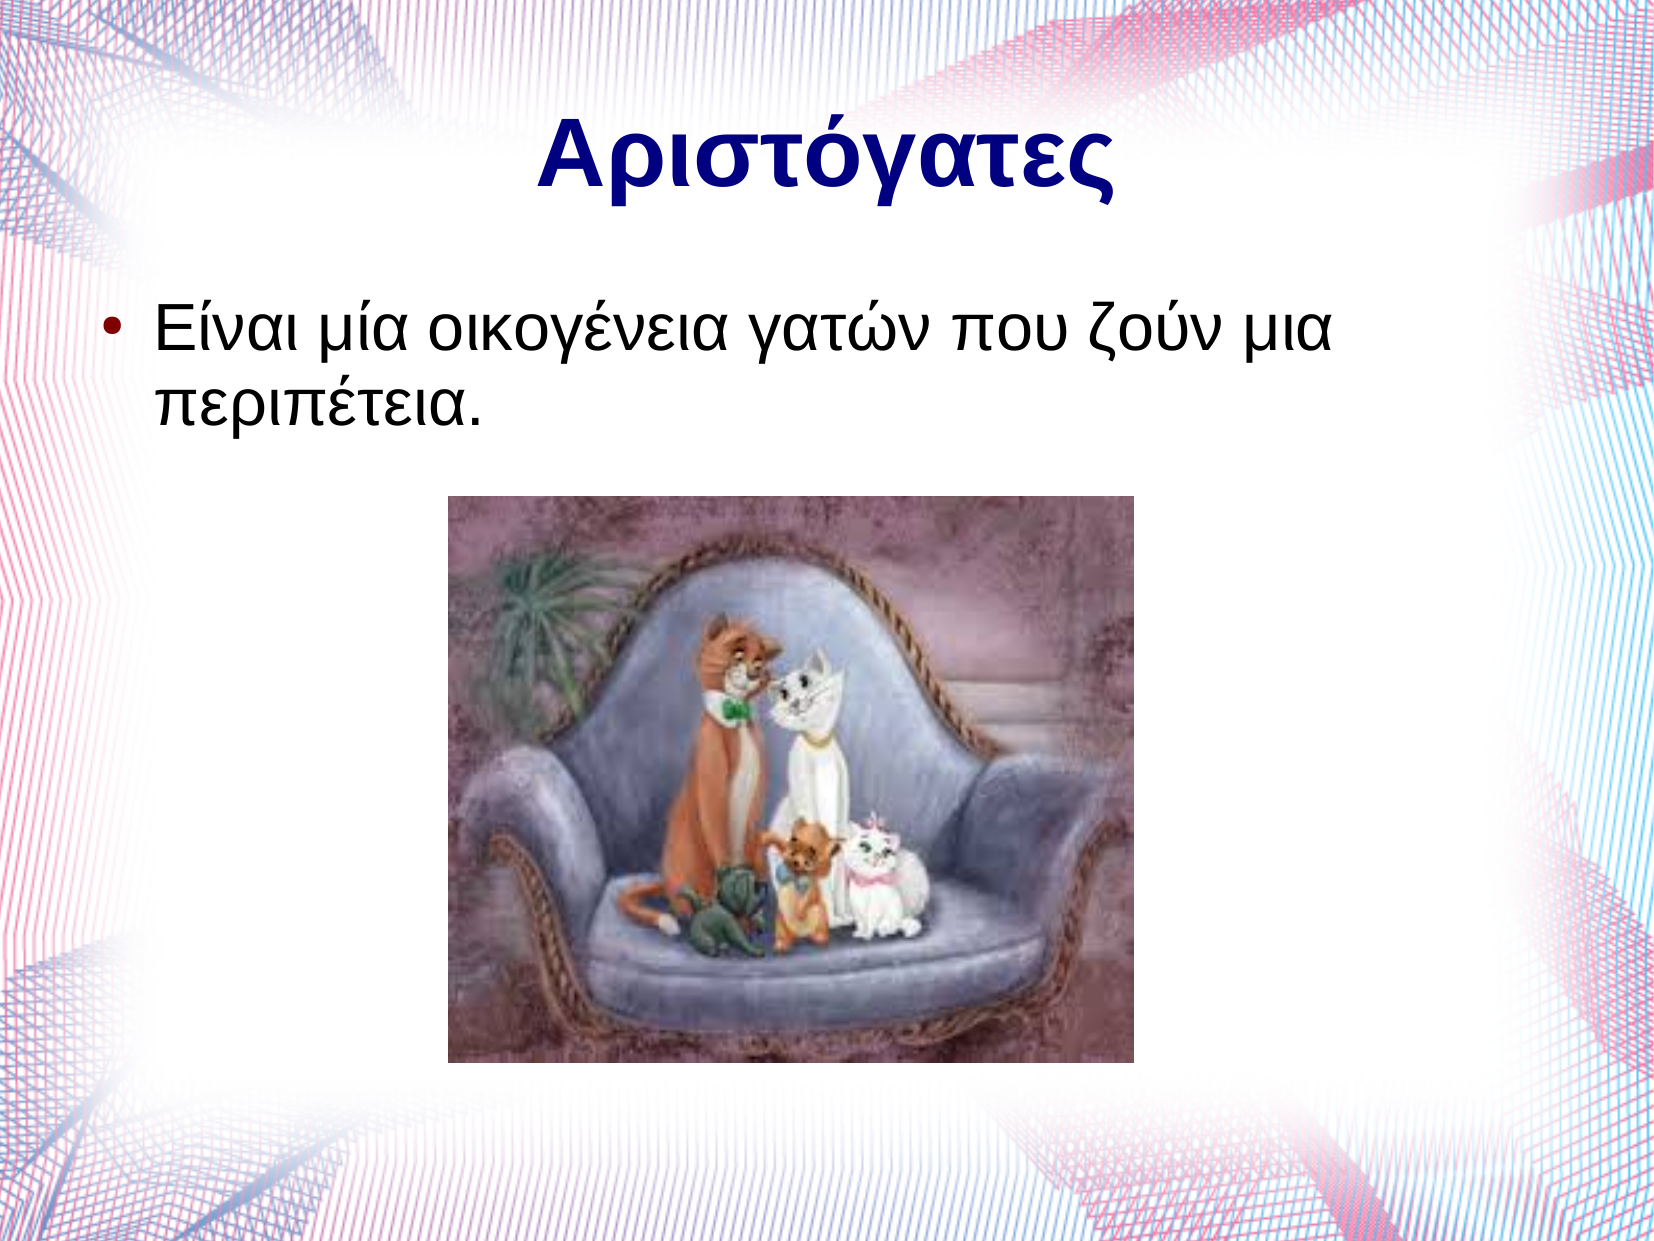

# Αριστόγατες
Είναι μία οικογένεια γατών που ζούν μια περιπέτεια.